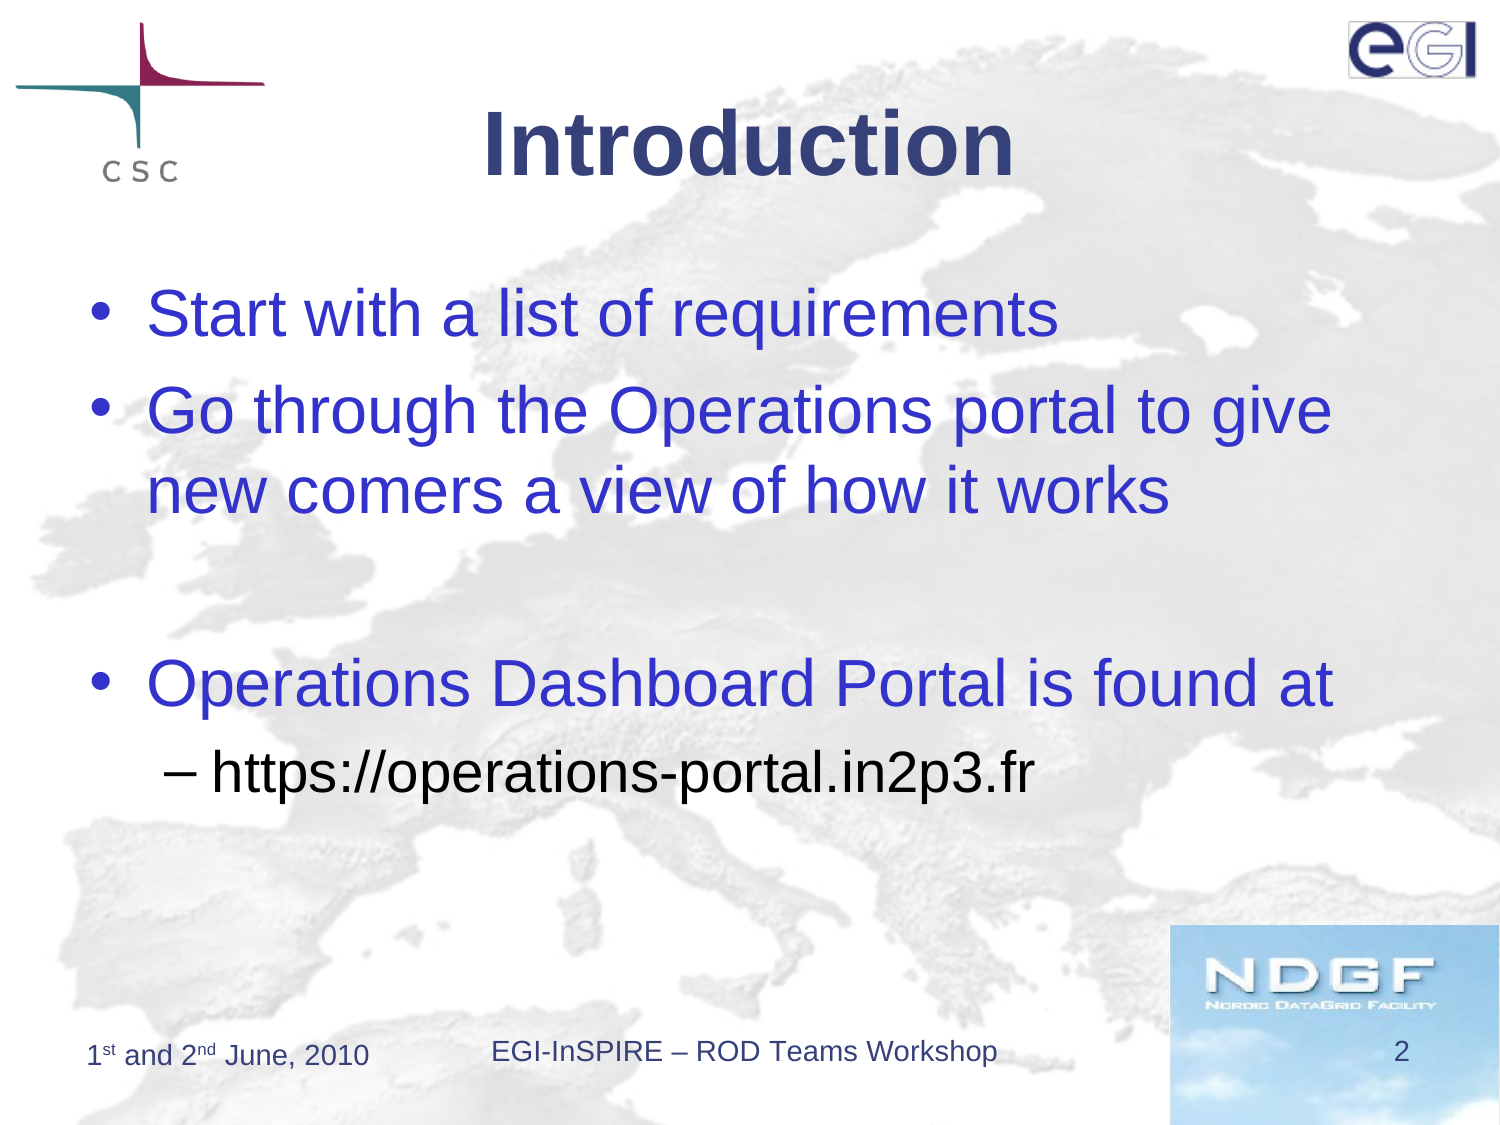

# Introduction
Start with a list of requirements
Go through the Operations portal to give new comers a view of how it works
Operations Dashboard Portal is found at
https://operations-portal.in2p3.fr
2